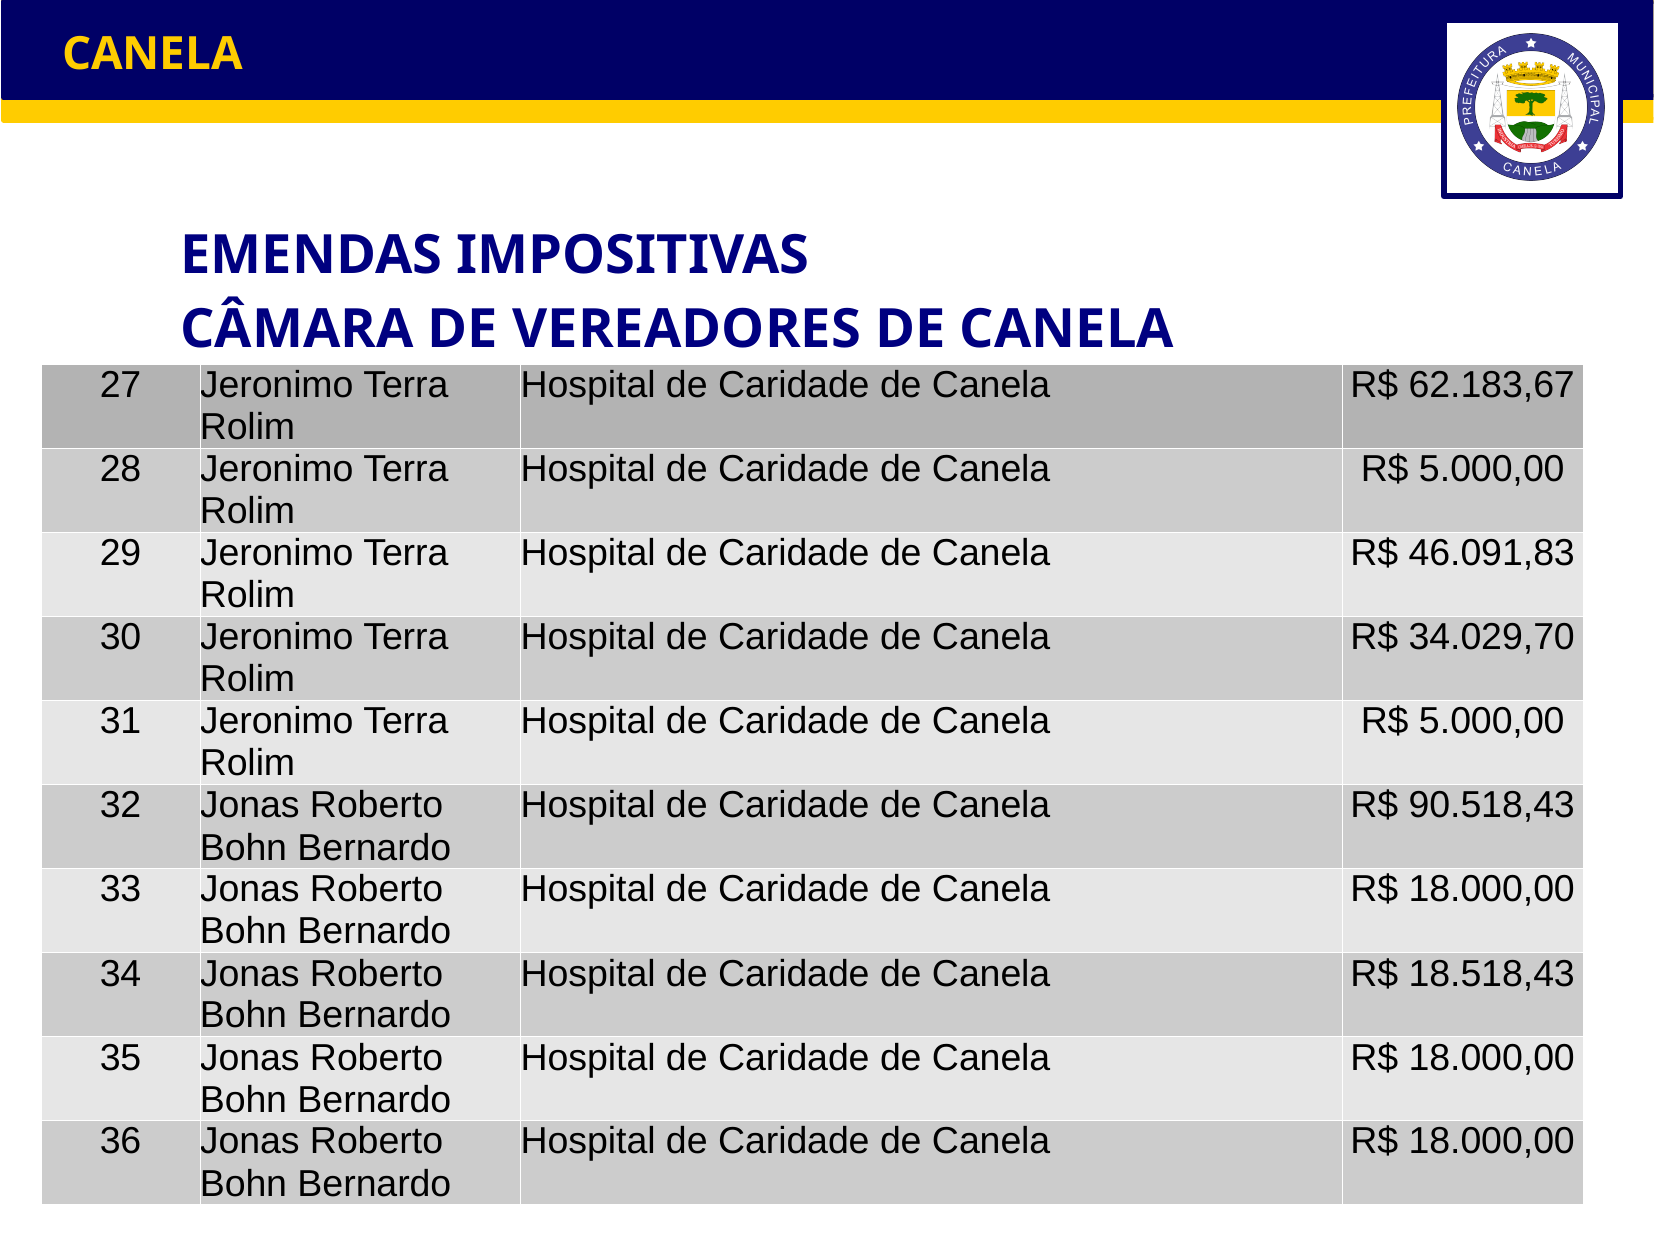

CANELA
CANELA
EMENDAS IMPOSITIVAS
CÂMARA DE VEREADORES DE CANELA
| 27 | Jeronimo Terra Rolim | Hospital de Caridade de Canela | R$ 62.183,67 |
| --- | --- | --- | --- |
| 28 | Jeronimo Terra Rolim | Hospital de Caridade de Canela | R$ 5.000,00 |
| 29 | Jeronimo Terra Rolim | Hospital de Caridade de Canela | R$ 46.091,83 |
| 30 | Jeronimo Terra Rolim | Hospital de Caridade de Canela | R$ 34.029,70 |
| 31 | Jeronimo Terra Rolim | Hospital de Caridade de Canela | R$ 5.000,00 |
| 32 | Jonas Roberto Bohn Bernardo | Hospital de Caridade de Canela | R$ 90.518,43 |
| 33 | Jonas Roberto Bohn Bernardo | Hospital de Caridade de Canela | R$ 18.000,00 |
| 34 | Jonas Roberto Bohn Bernardo | Hospital de Caridade de Canela | R$ 18.518,43 |
| 35 | Jonas Roberto Bohn Bernardo | Hospital de Caridade de Canela | R$ 18.000,00 |
| 36 | Jonas Roberto Bohn Bernardo | Hospital de Caridade de Canela | R$ 18.000,00 |